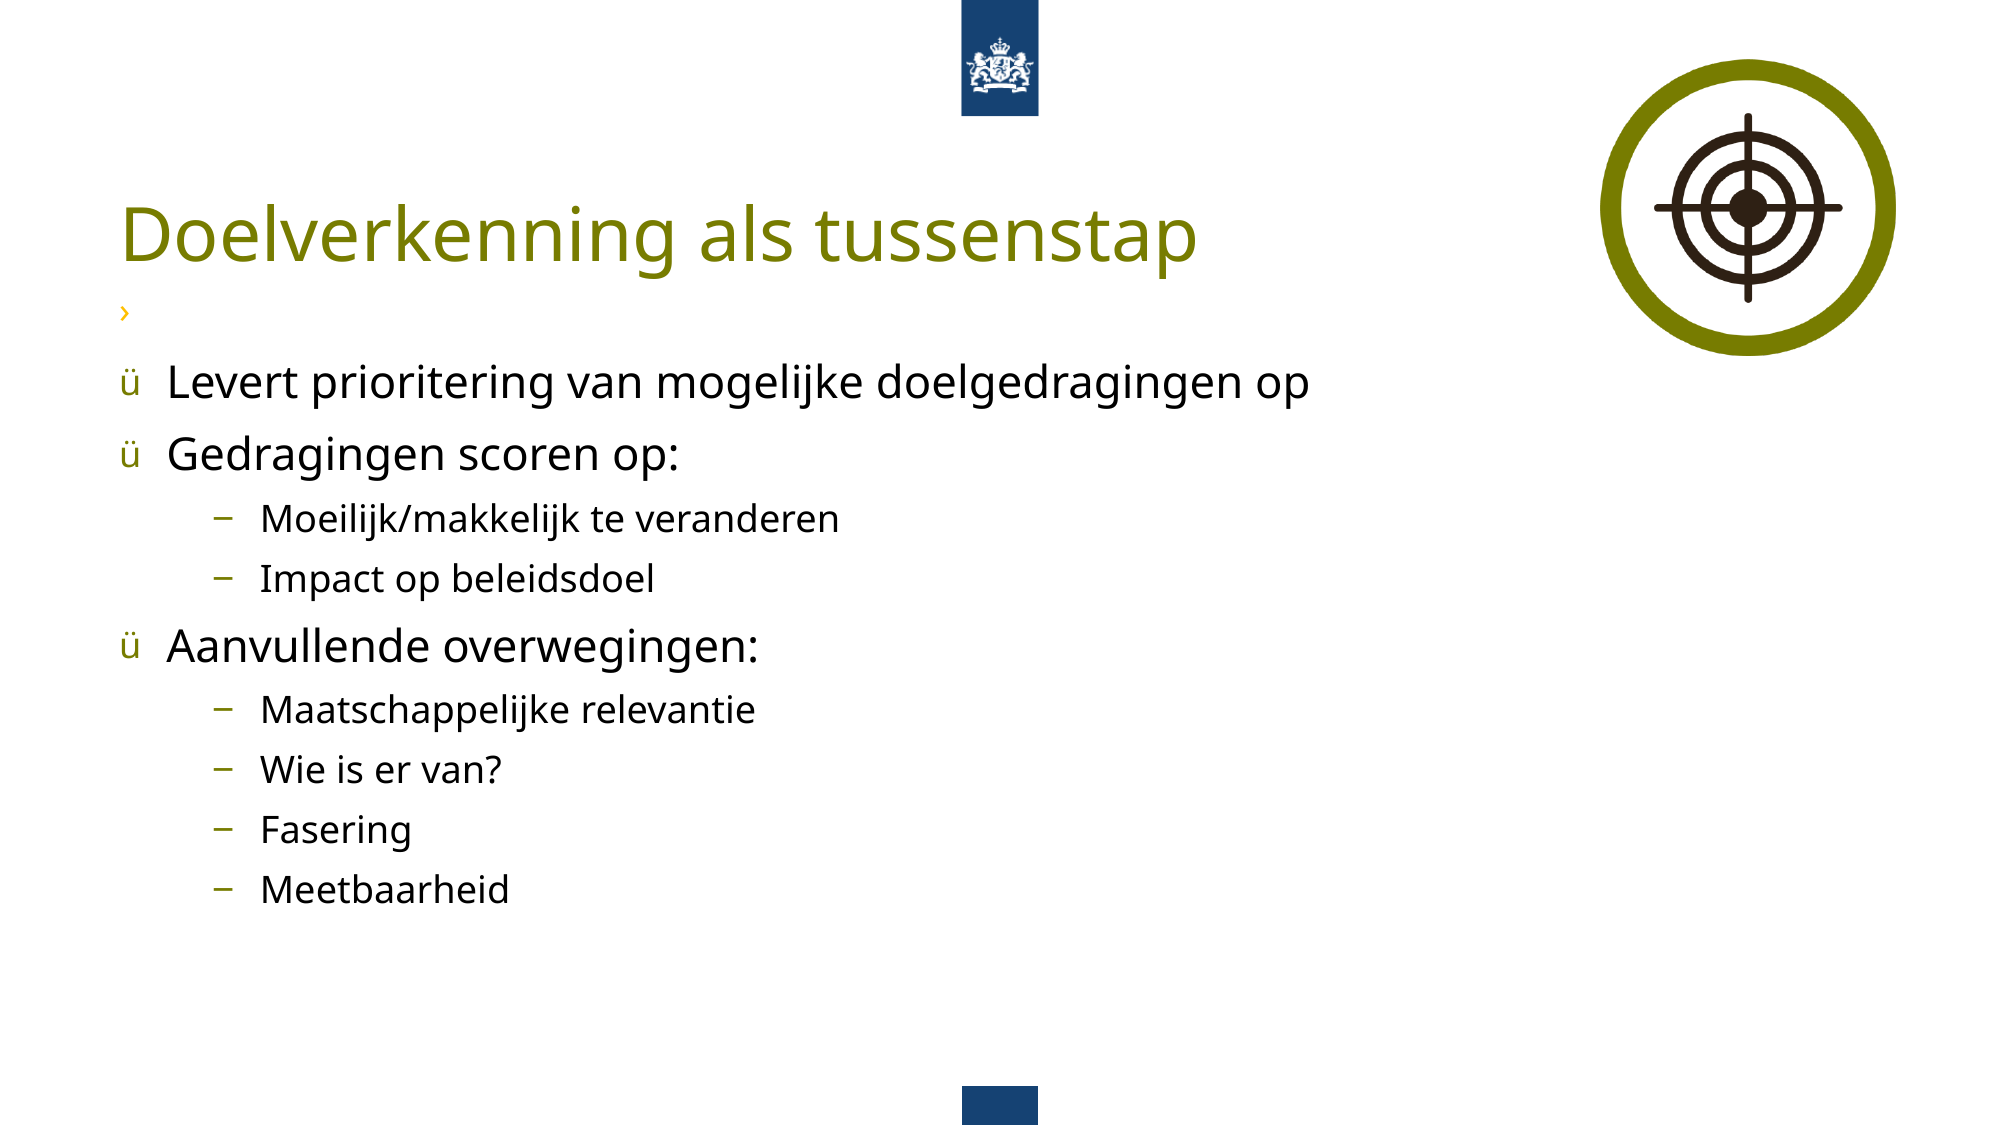

Doelverkenning als tussenstap
# Levert prioritering van mogelijke doelgedragingen op
Gedragingen scoren op:
Moeilijk/makkelijk te veranderen
Impact op beleidsdoel
Aanvullende overwegingen:
Maatschappelijke relevantie
Wie is er van?
Fasering
Meetbaarheid